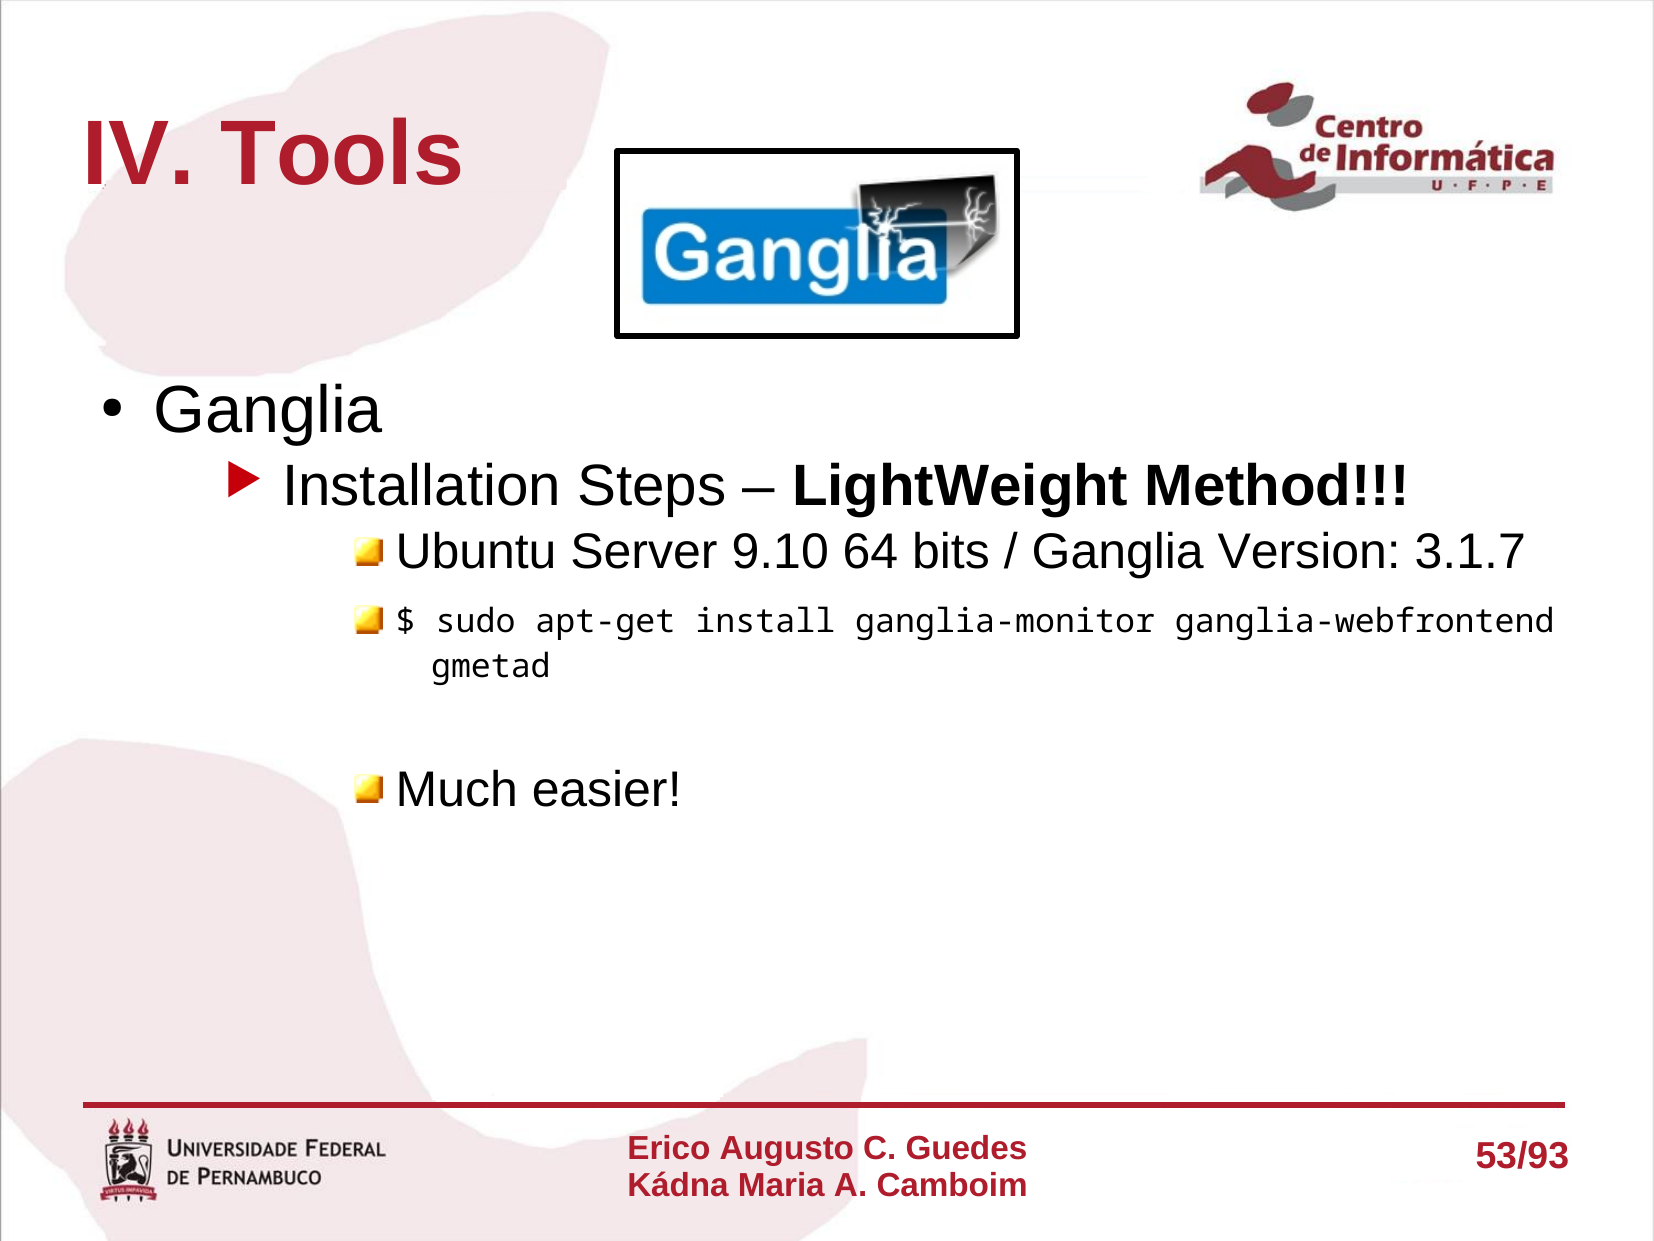

# IV. Tools
Ganglia
 Installation Steps – LightWeight Method!!!
Ubuntu Server 9.10 64 bits / Ganglia Version: 3.1.7
$ sudo apt-get install ganglia-monitor ganglia-webfrontend gmetad
Much easier!